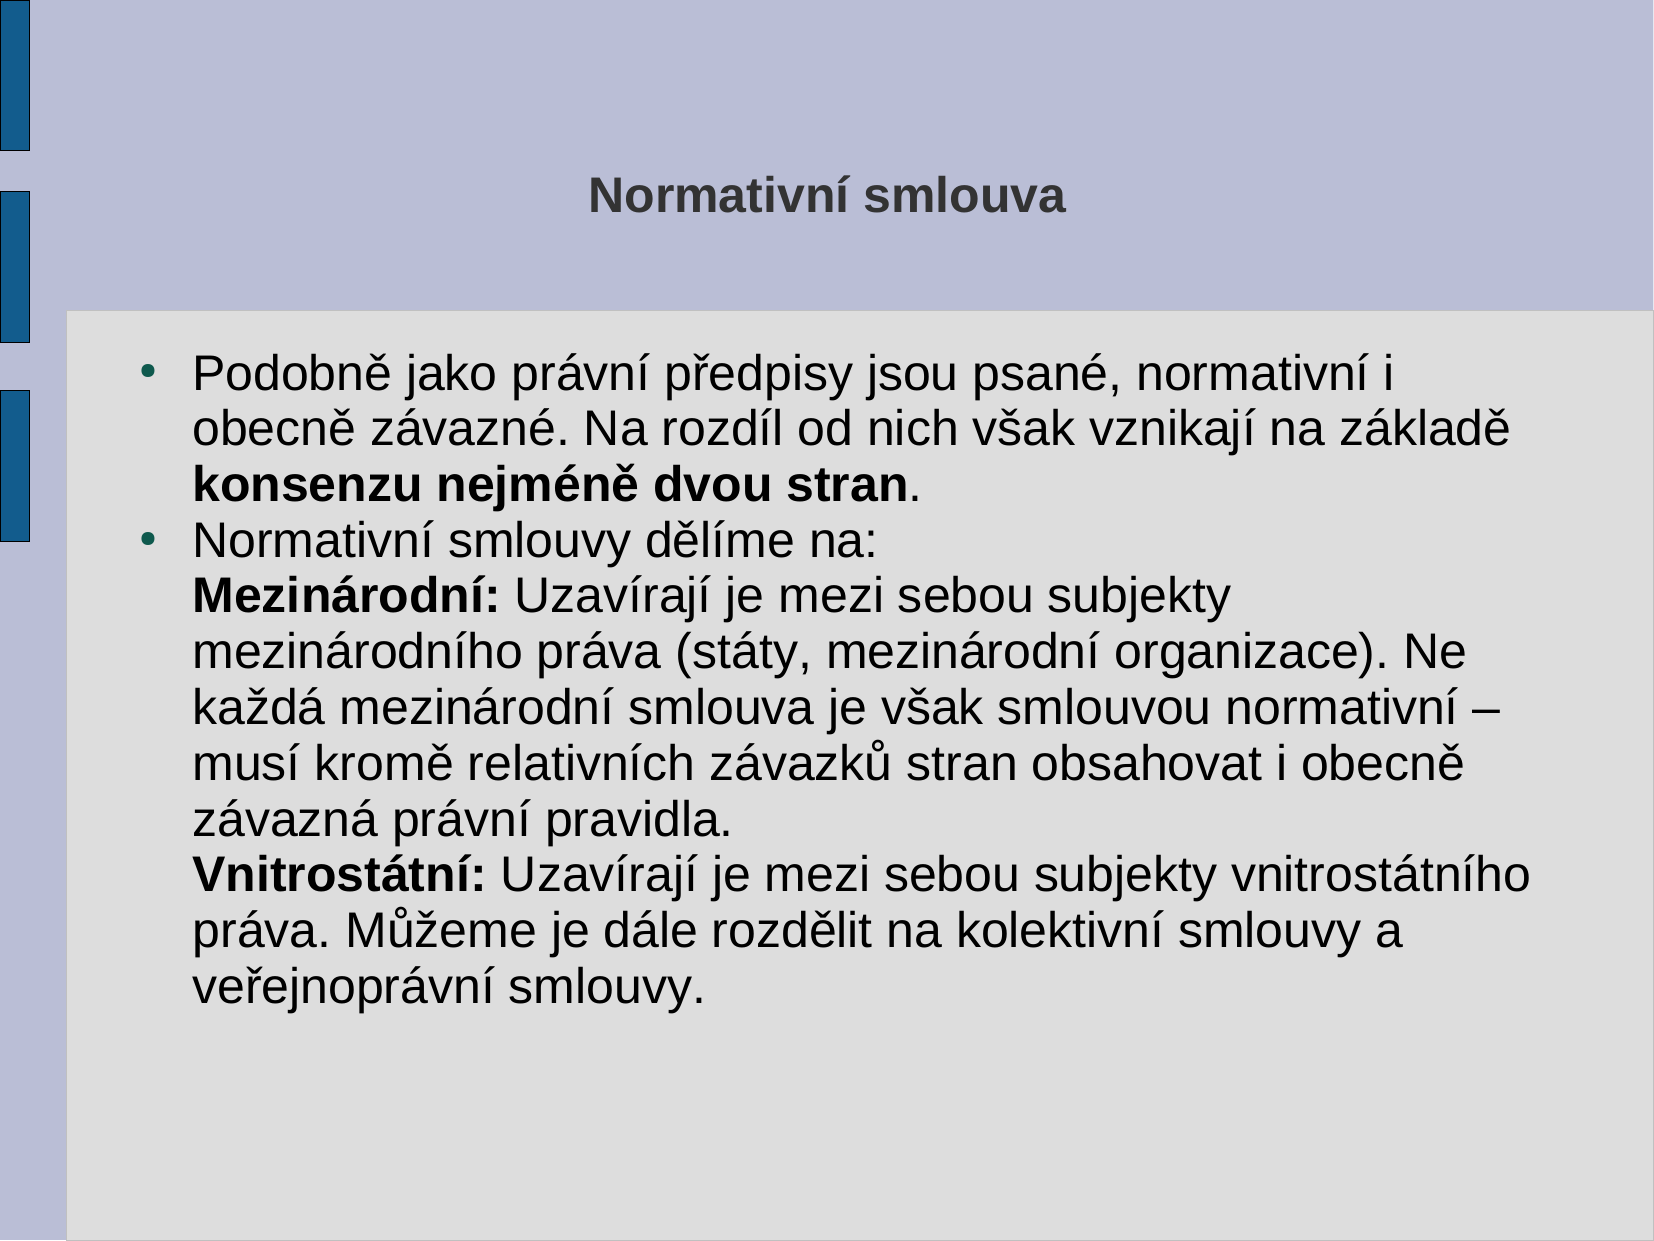

# Normativní smlouva
Podobně jako právní předpisy jsou psané, normativní i obecně závazné. Na rozdíl od nich však vznikají na základě konsenzu nejméně dvou stran.
Normativní smlouvy dělíme na:
Mezinárodní: Uzavírají je mezi sebou subjekty mezinárodního práva (státy, mezinárodní organizace). Ne každá mezinárodní smlouva je však smlouvou normativní – musí kromě relativních závazků stran obsahovat i obecně závazná právní pravidla.
Vnitrostátní: Uzavírají je mezi sebou subjekty vnitrostátního práva. Můžeme je dále rozdělit na kolektivní smlouvy a veřejnoprávní smlouvy.